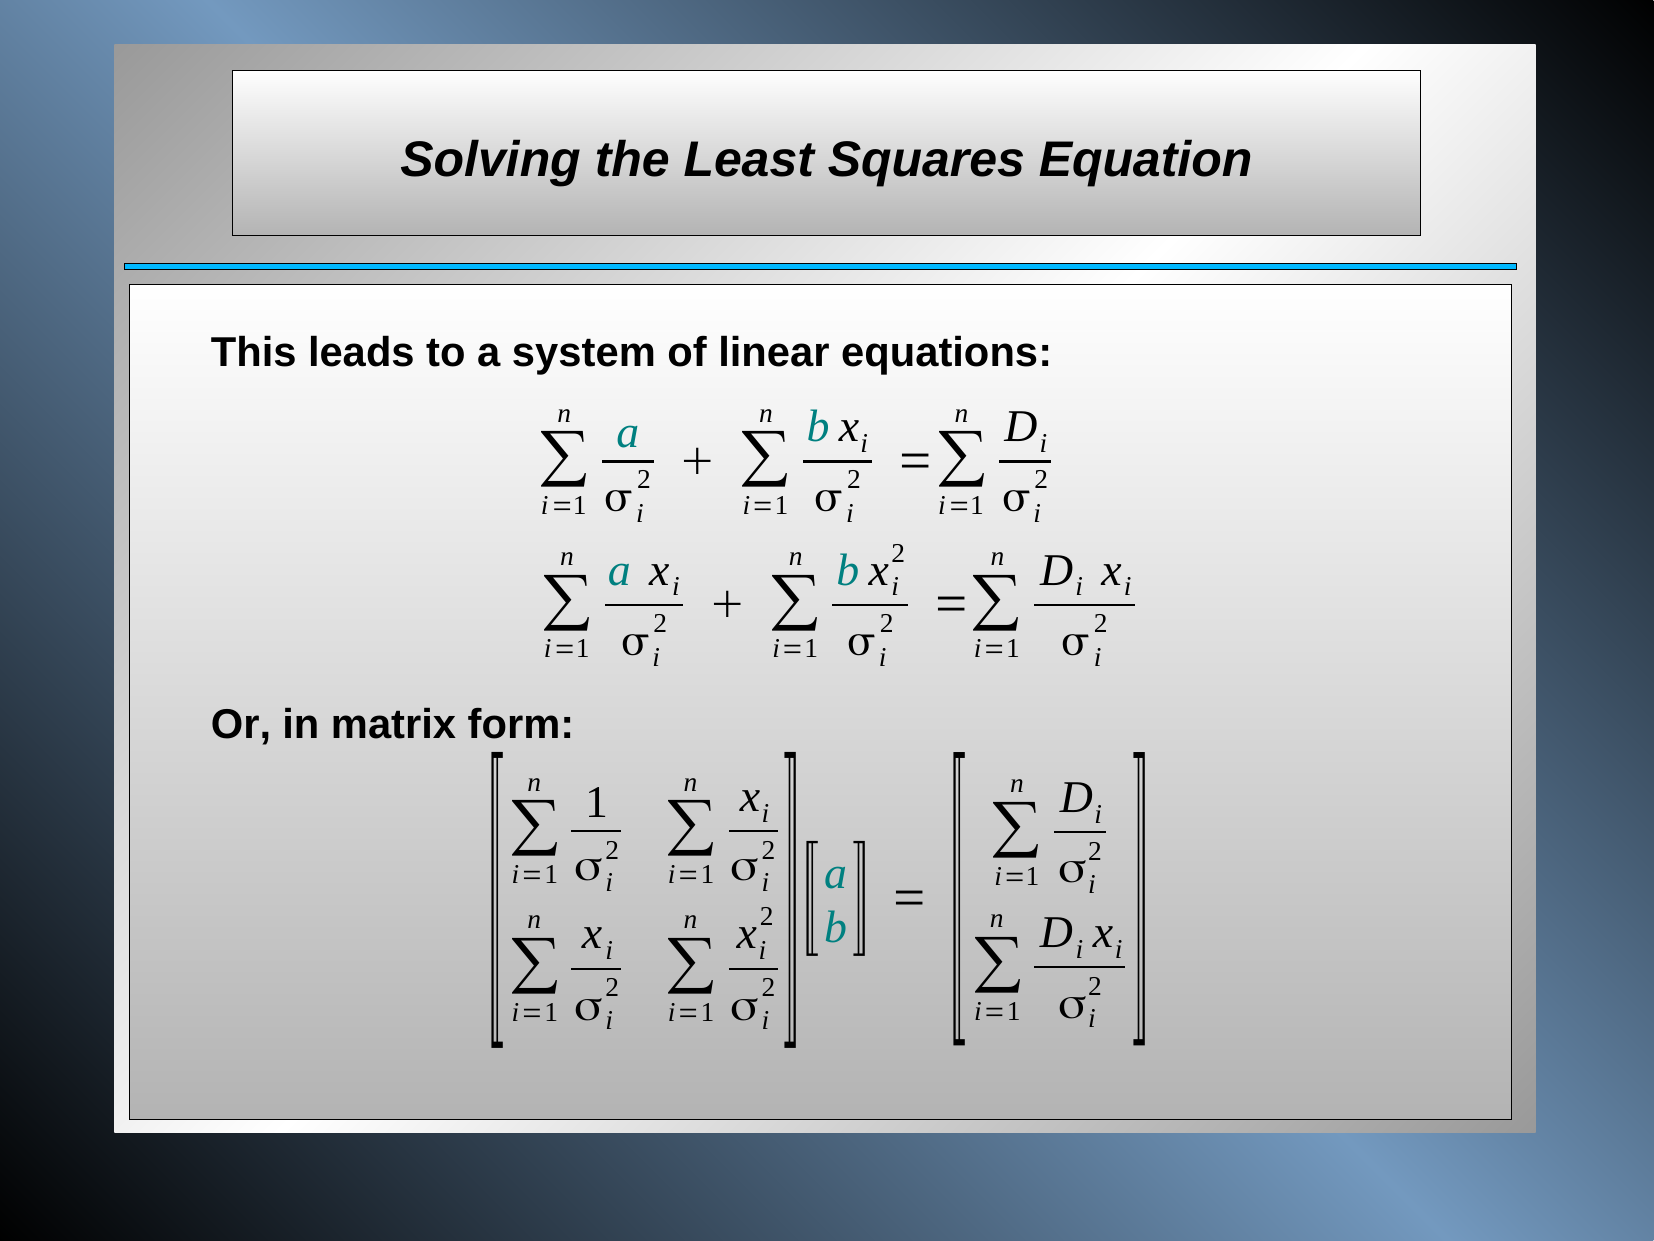

Solving the Least Squares Equation
This leads to a system of linear equations:
Or, in matrix form: